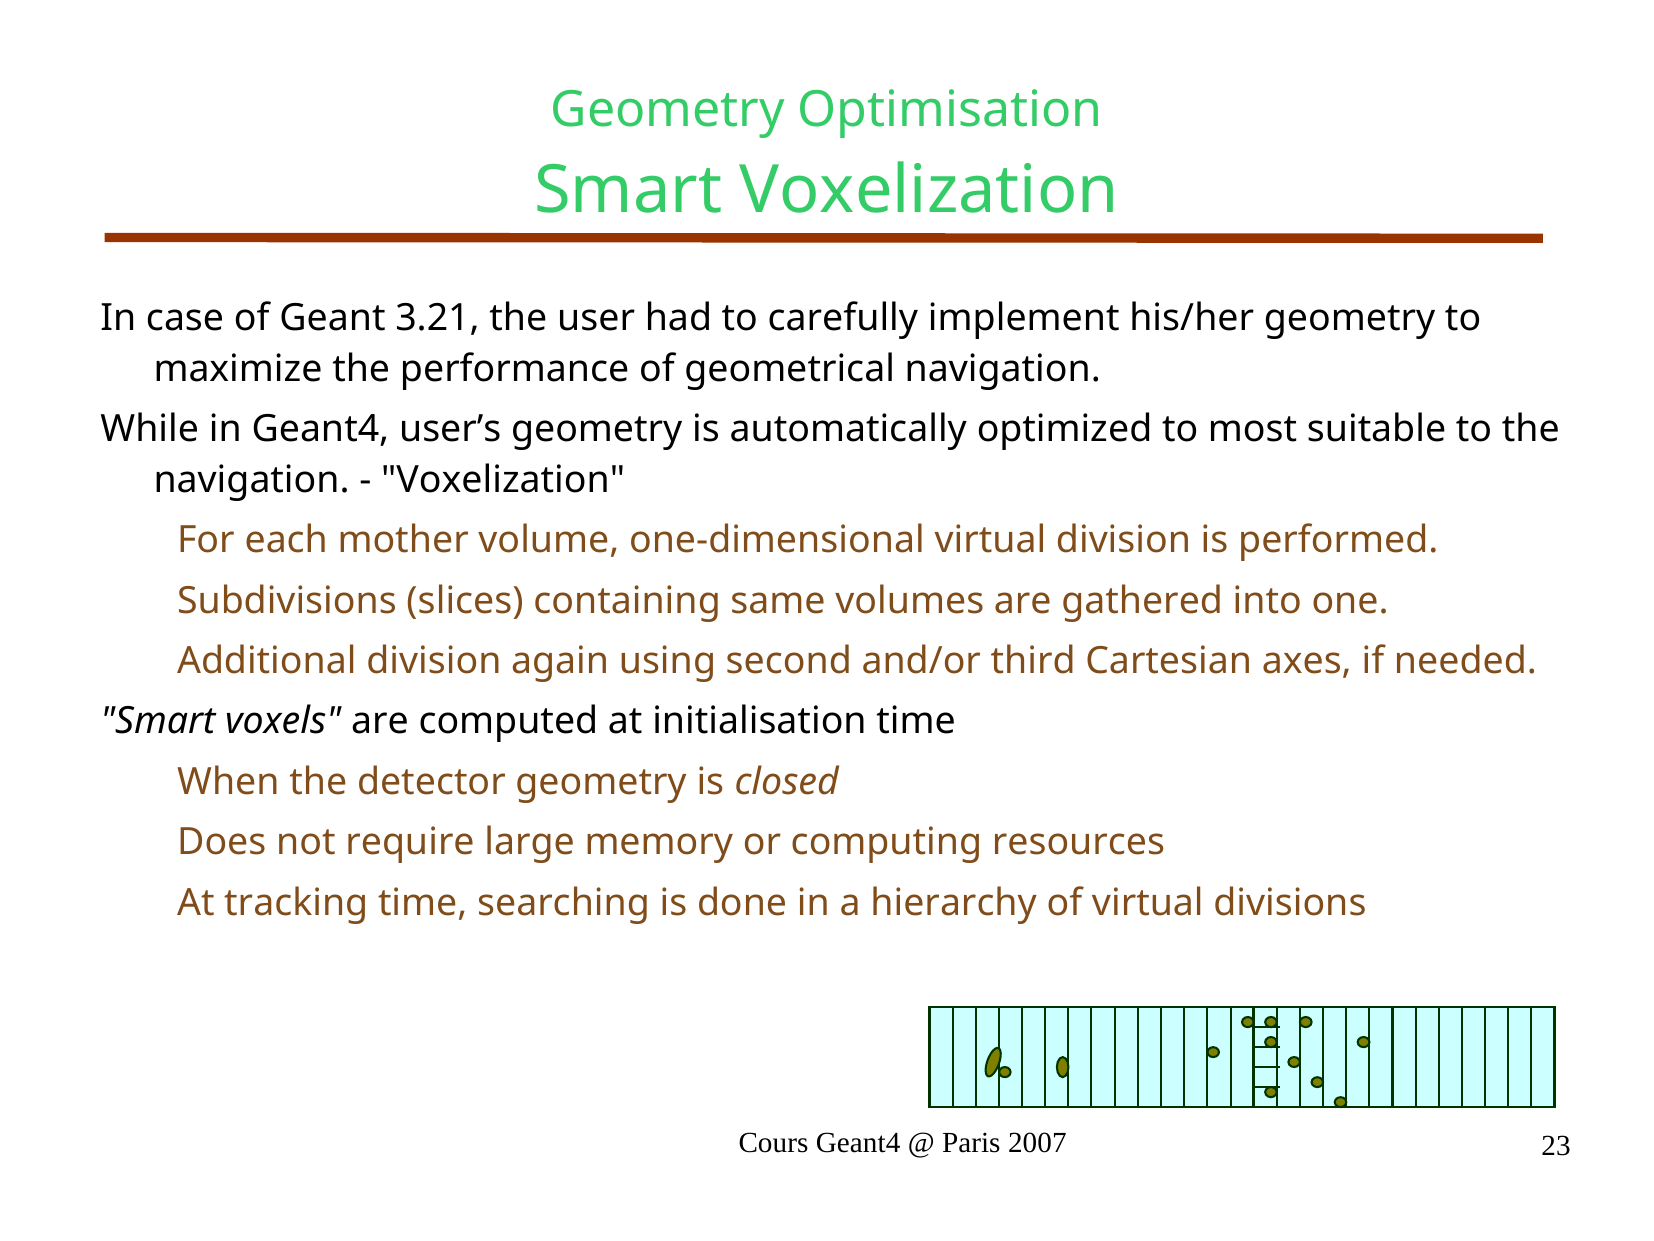

# Geometry Optimisation Smart Voxelization
In case of Geant 3.21, the user had to carefully implement his/her geometry to maximize the performance of geometrical navigation.
While in Geant4, user’s geometry is automatically optimized to most suitable to the navigation. - "Voxelization"
For each mother volume, one-dimensional virtual division is performed.
Subdivisions (slices) containing same volumes are gathered into one.
Additional division again using second and/or third Cartesian axes, if needed.
"Smart voxels" are computed at initialisation time
When the detector geometry is closed
Does not require large memory or computing resources
At tracking time, searching is done in a hierarchy of virtual divisions
Cours Geant4 @ Paris 2007
23